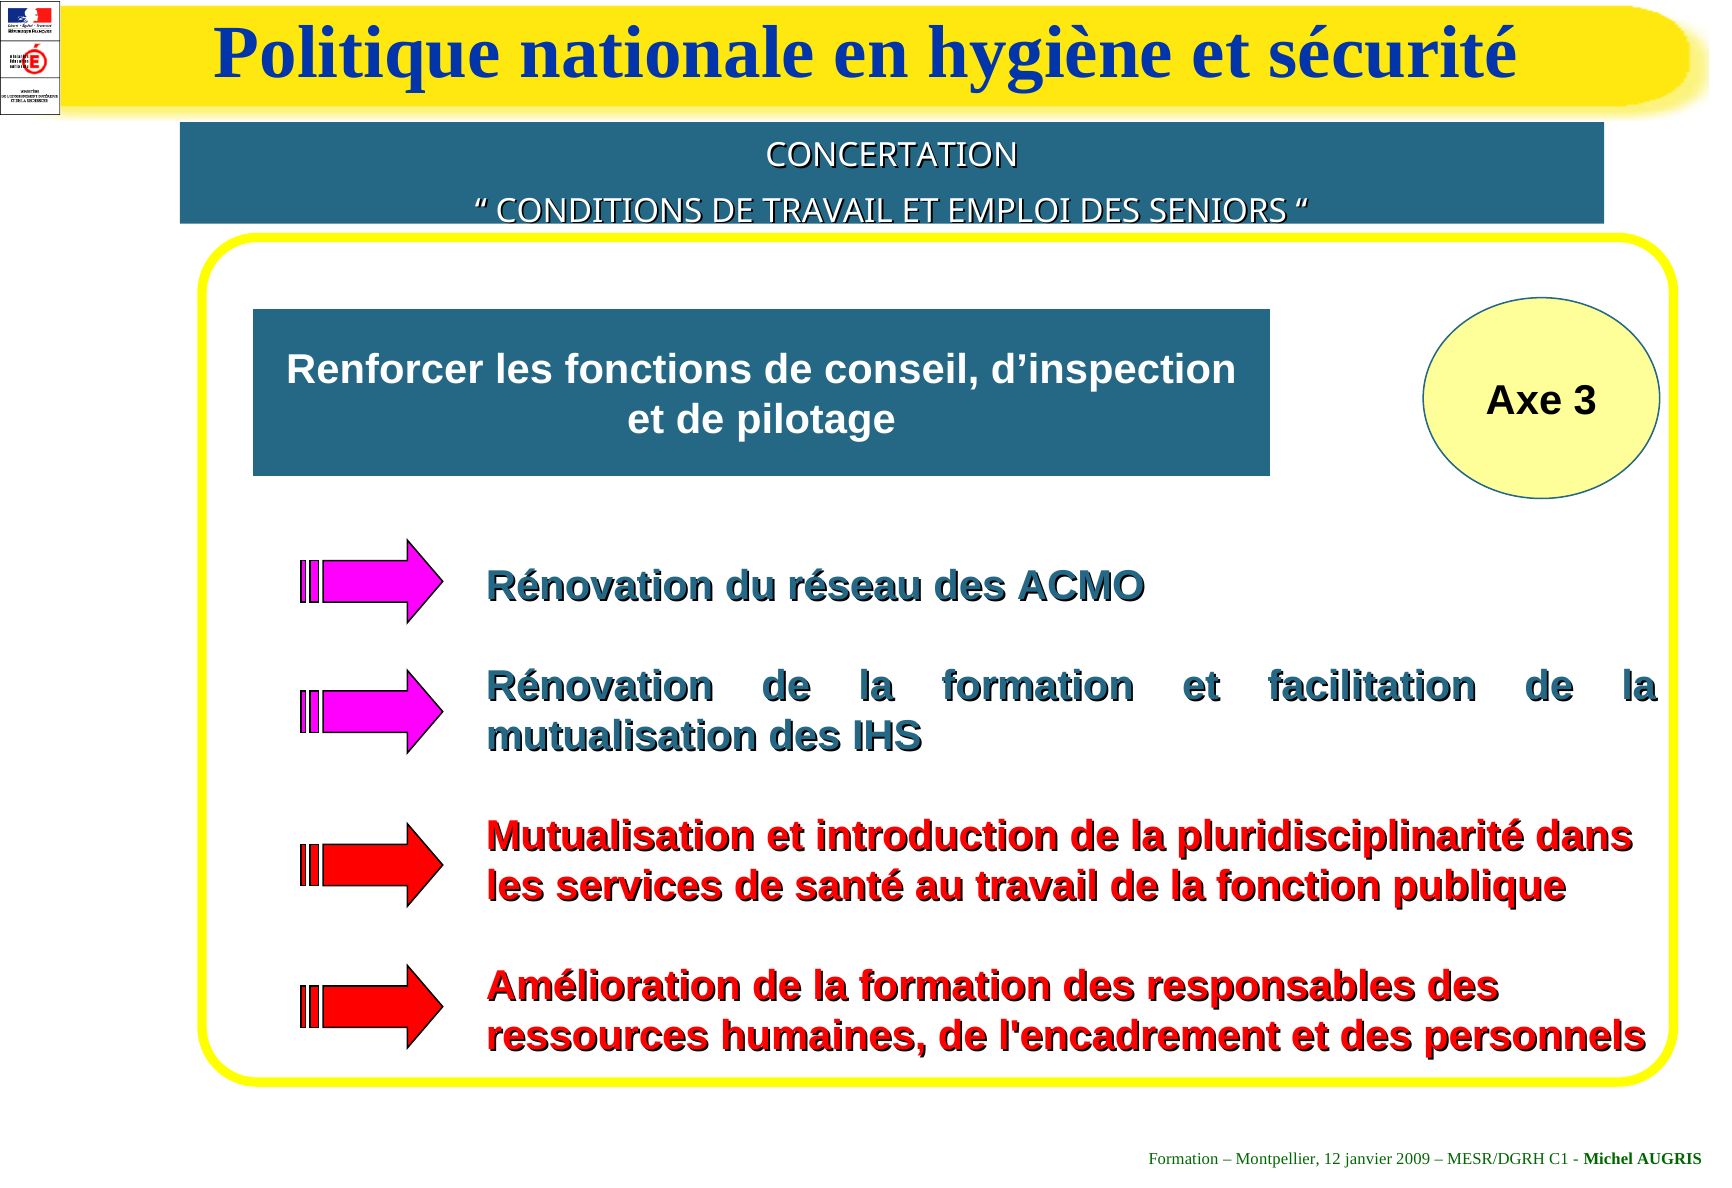

Politique nationale en hygiène et sécurité
CONCERTATION
“ CONDITIONS DE TRAVAIL ET EMPLOI DES SENIORS “
Axe 3
Renforcer les fonctions de conseil, d’inspection et de pilotage
Rénovation du réseau des ACMO
Rénovation de la formation et facilitation de la mutualisation des IHS
Mutualisation et introduction de la pluridisciplinarité dans les services de santé au travail de la fonction publique
Amélioration de la formation des responsables des ressources humaines, de l'encadrement et des personnels